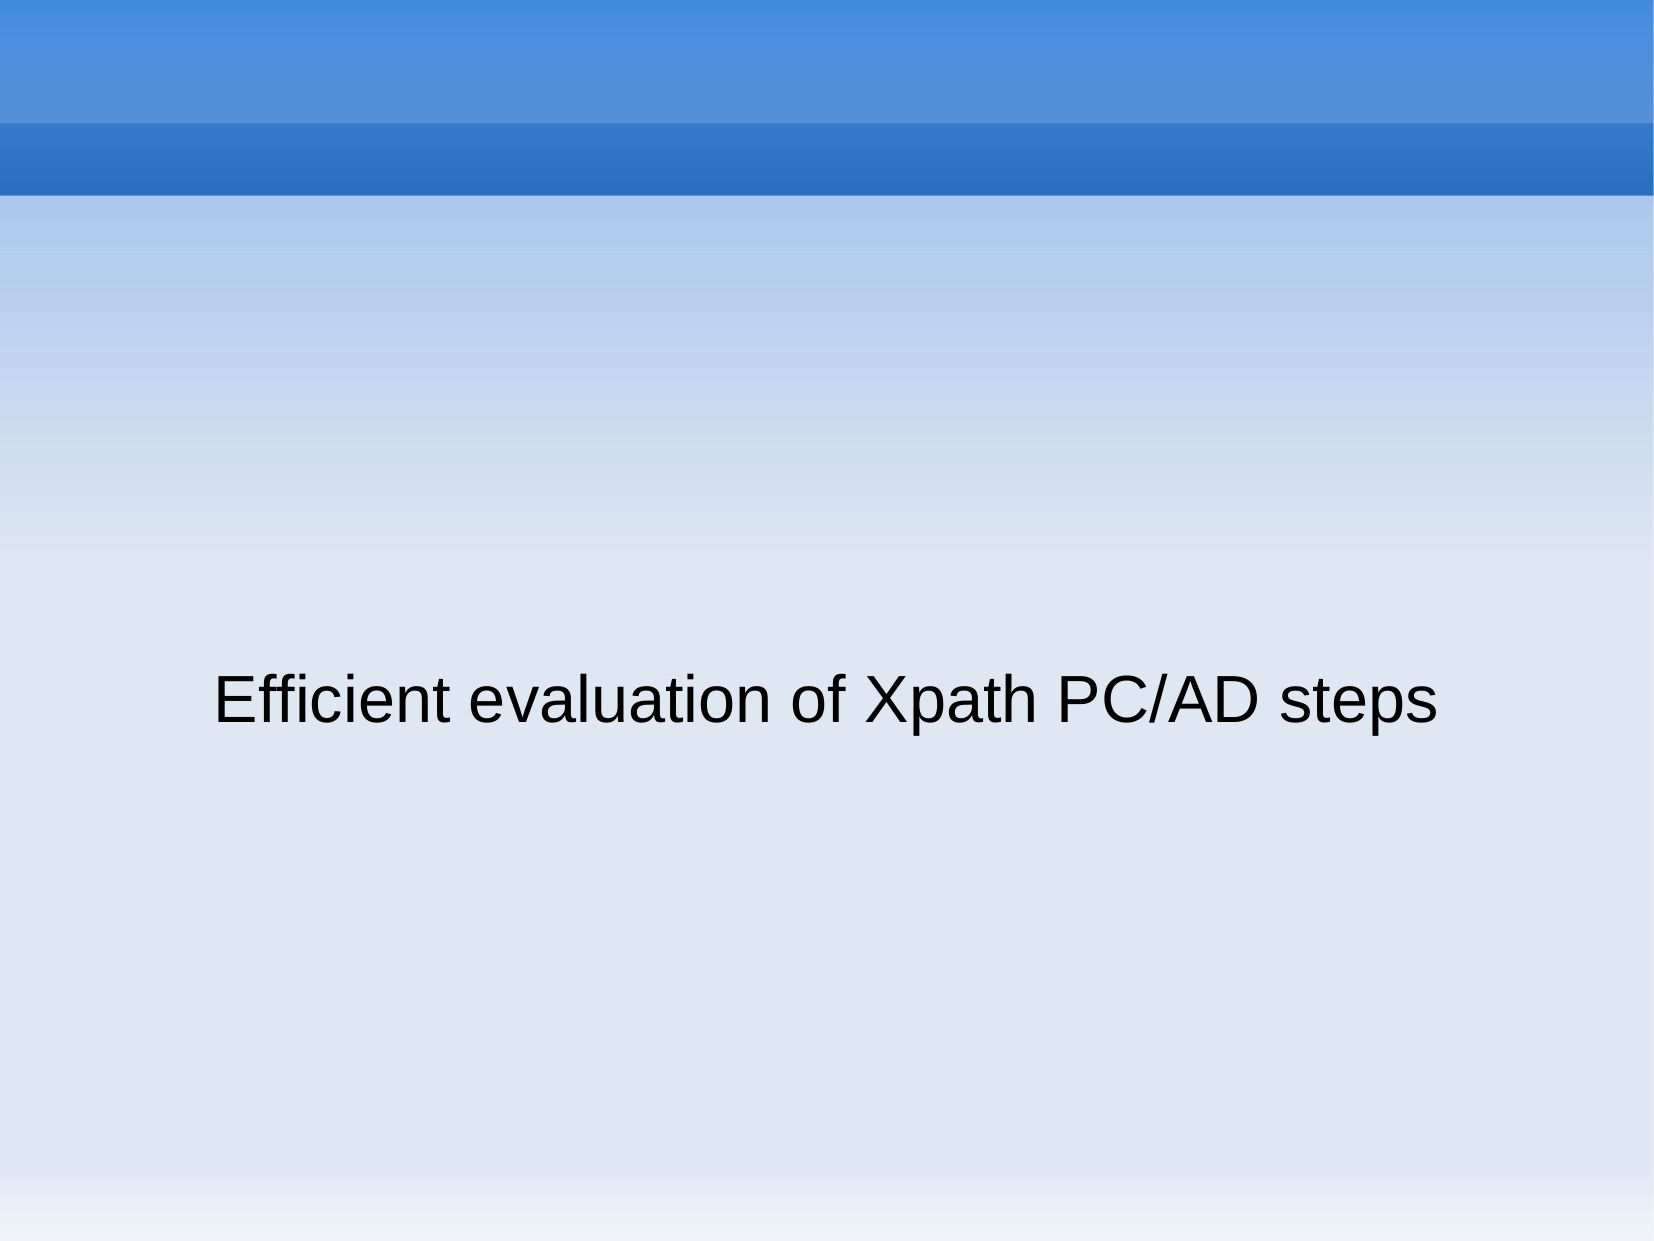

#
Efficient evaluation of Xpath PC/AD steps